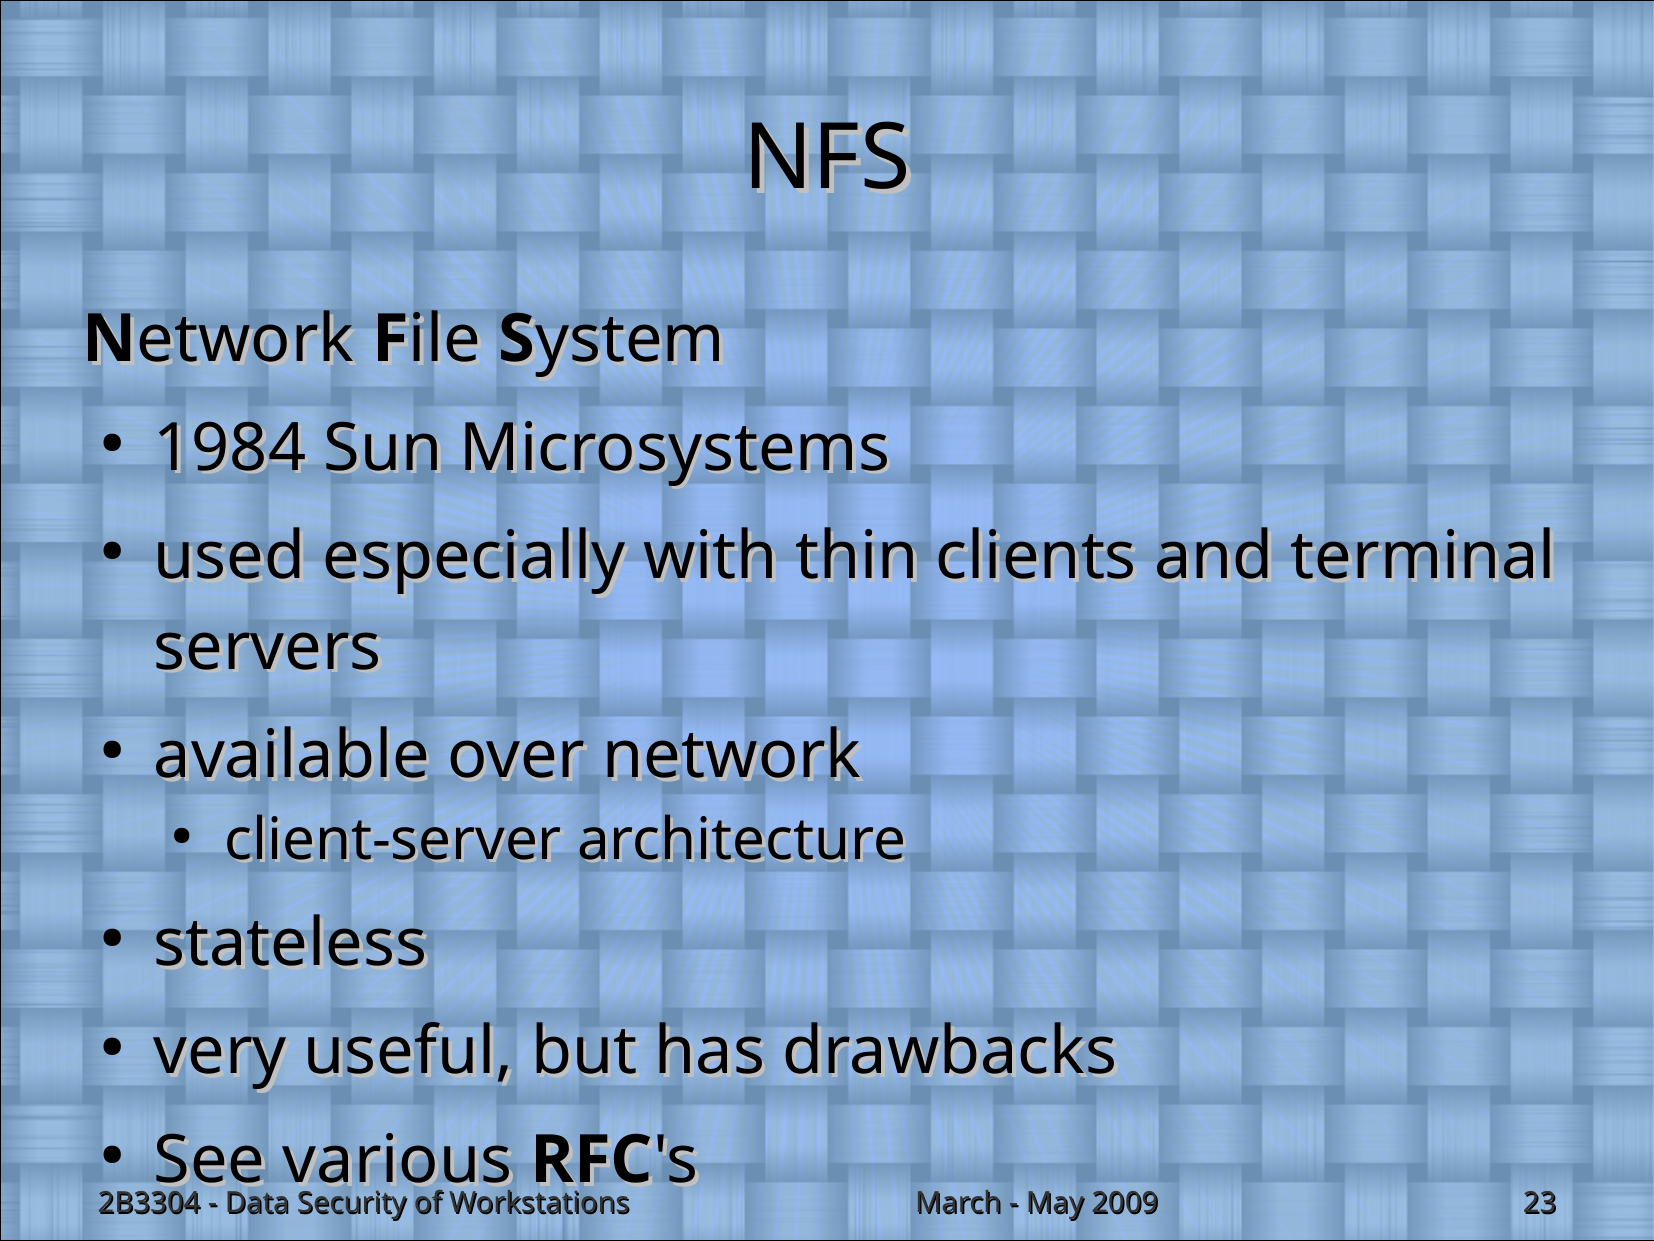

# NFS
Network File System
1984 Sun Microsystems
used especially with thin clients and terminal servers
available over network
client-server architecture
stateless
very useful, but has drawbacks
See various RFC's